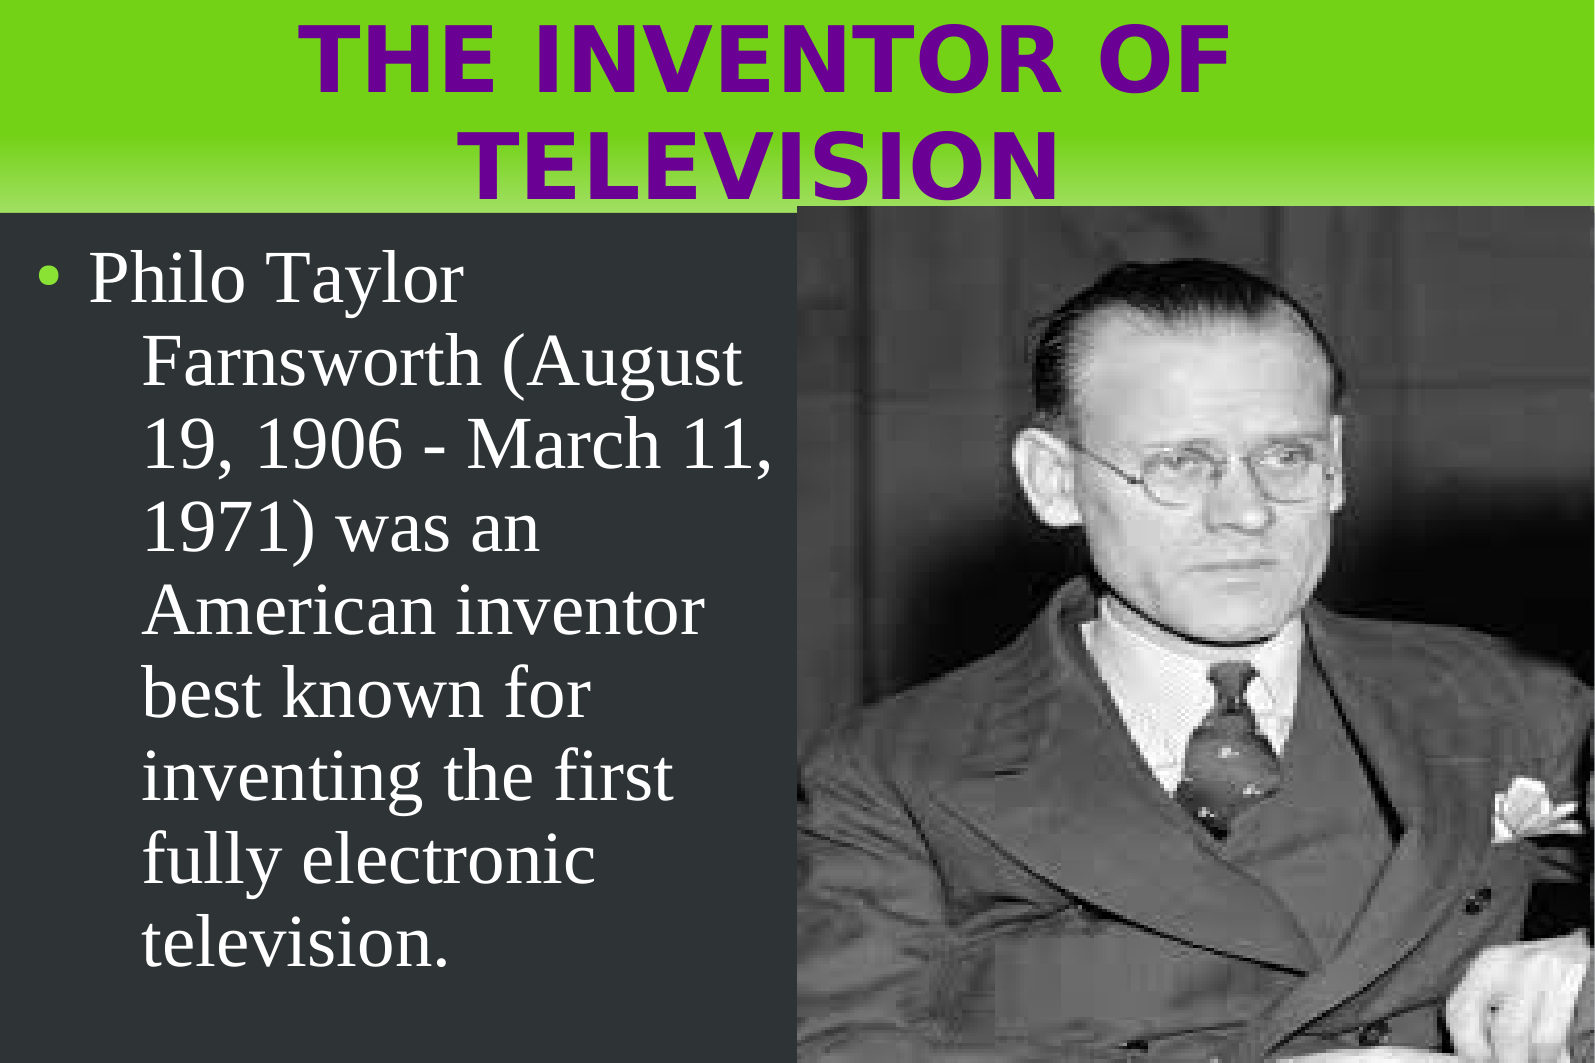

# THE INVENTOR OF TELEVISION
Philo Taylor Farnsworth (August 19, 1906 - March 11, 1971) was an American inventor best known for inventing the first fully electronic television.